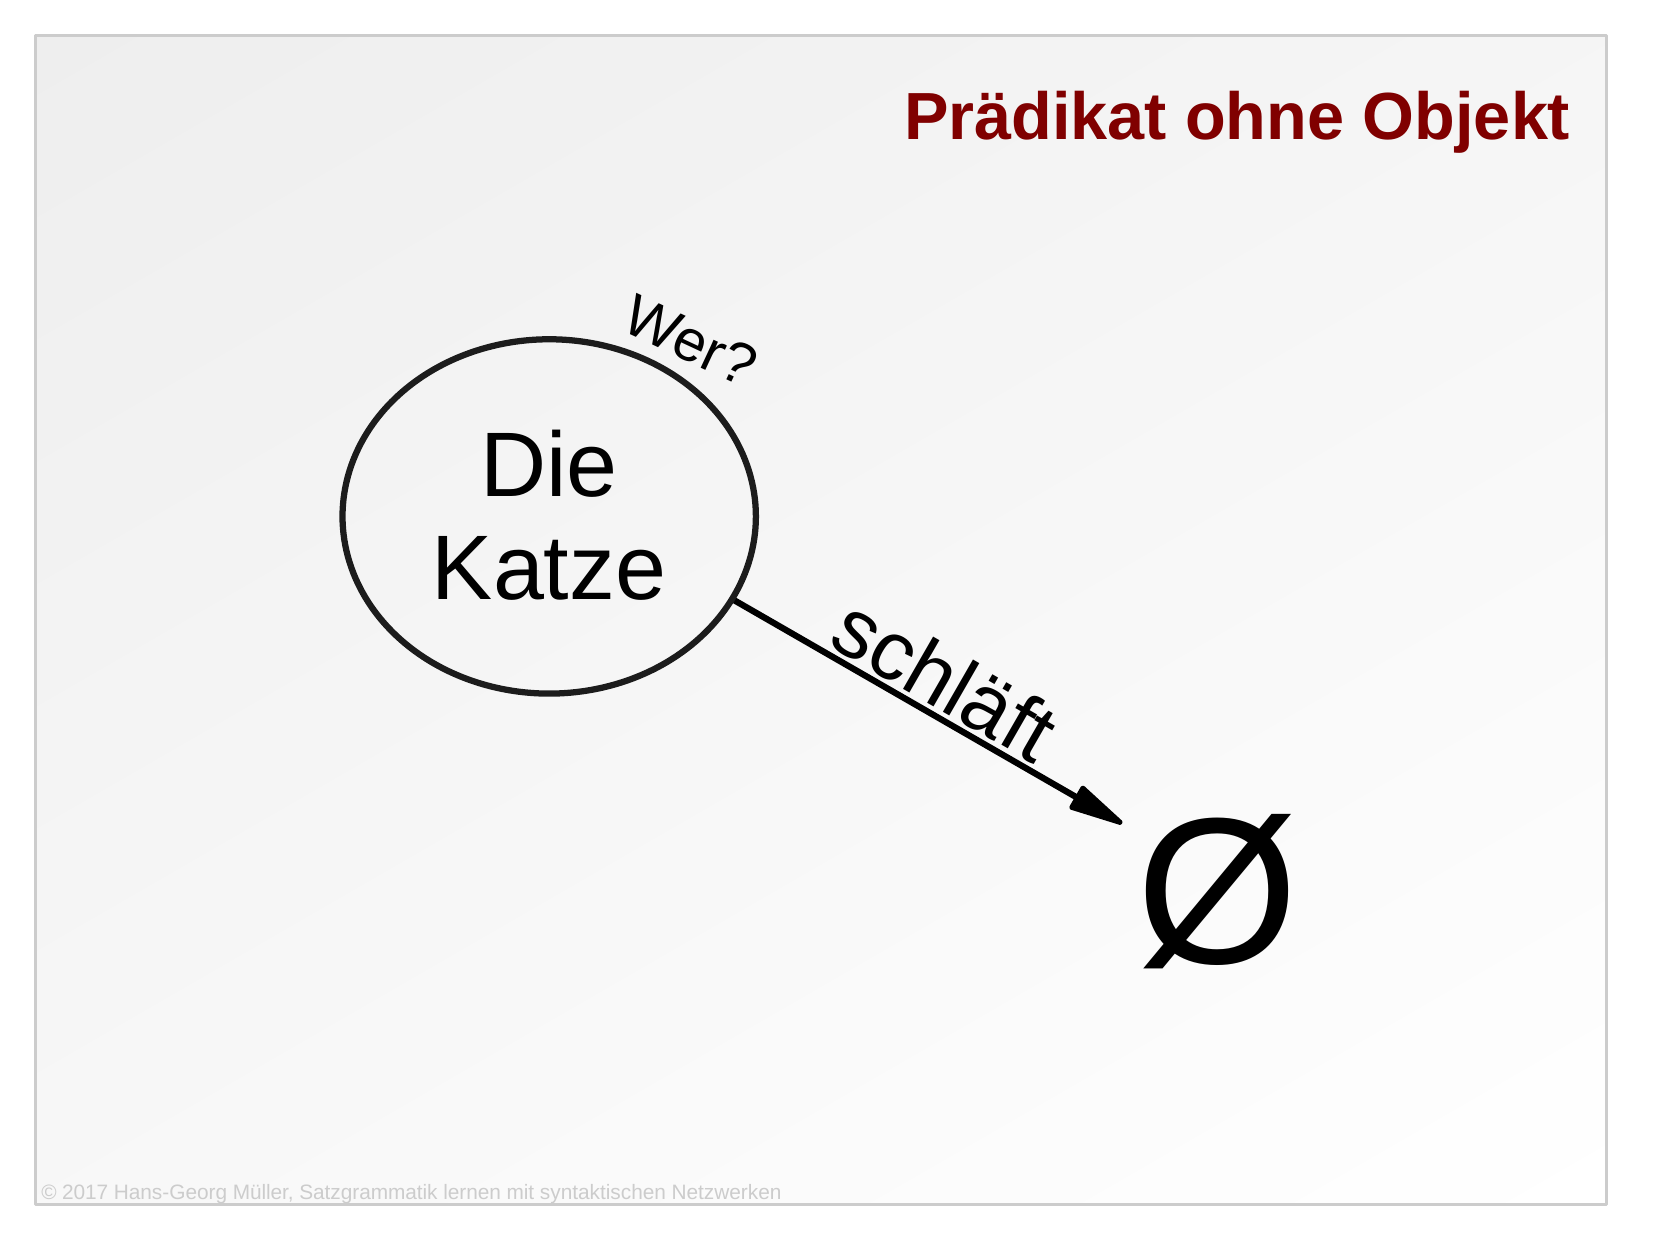

# Prädikat ohne Objekt
Wer?
Die
Katze
schläft
Ø